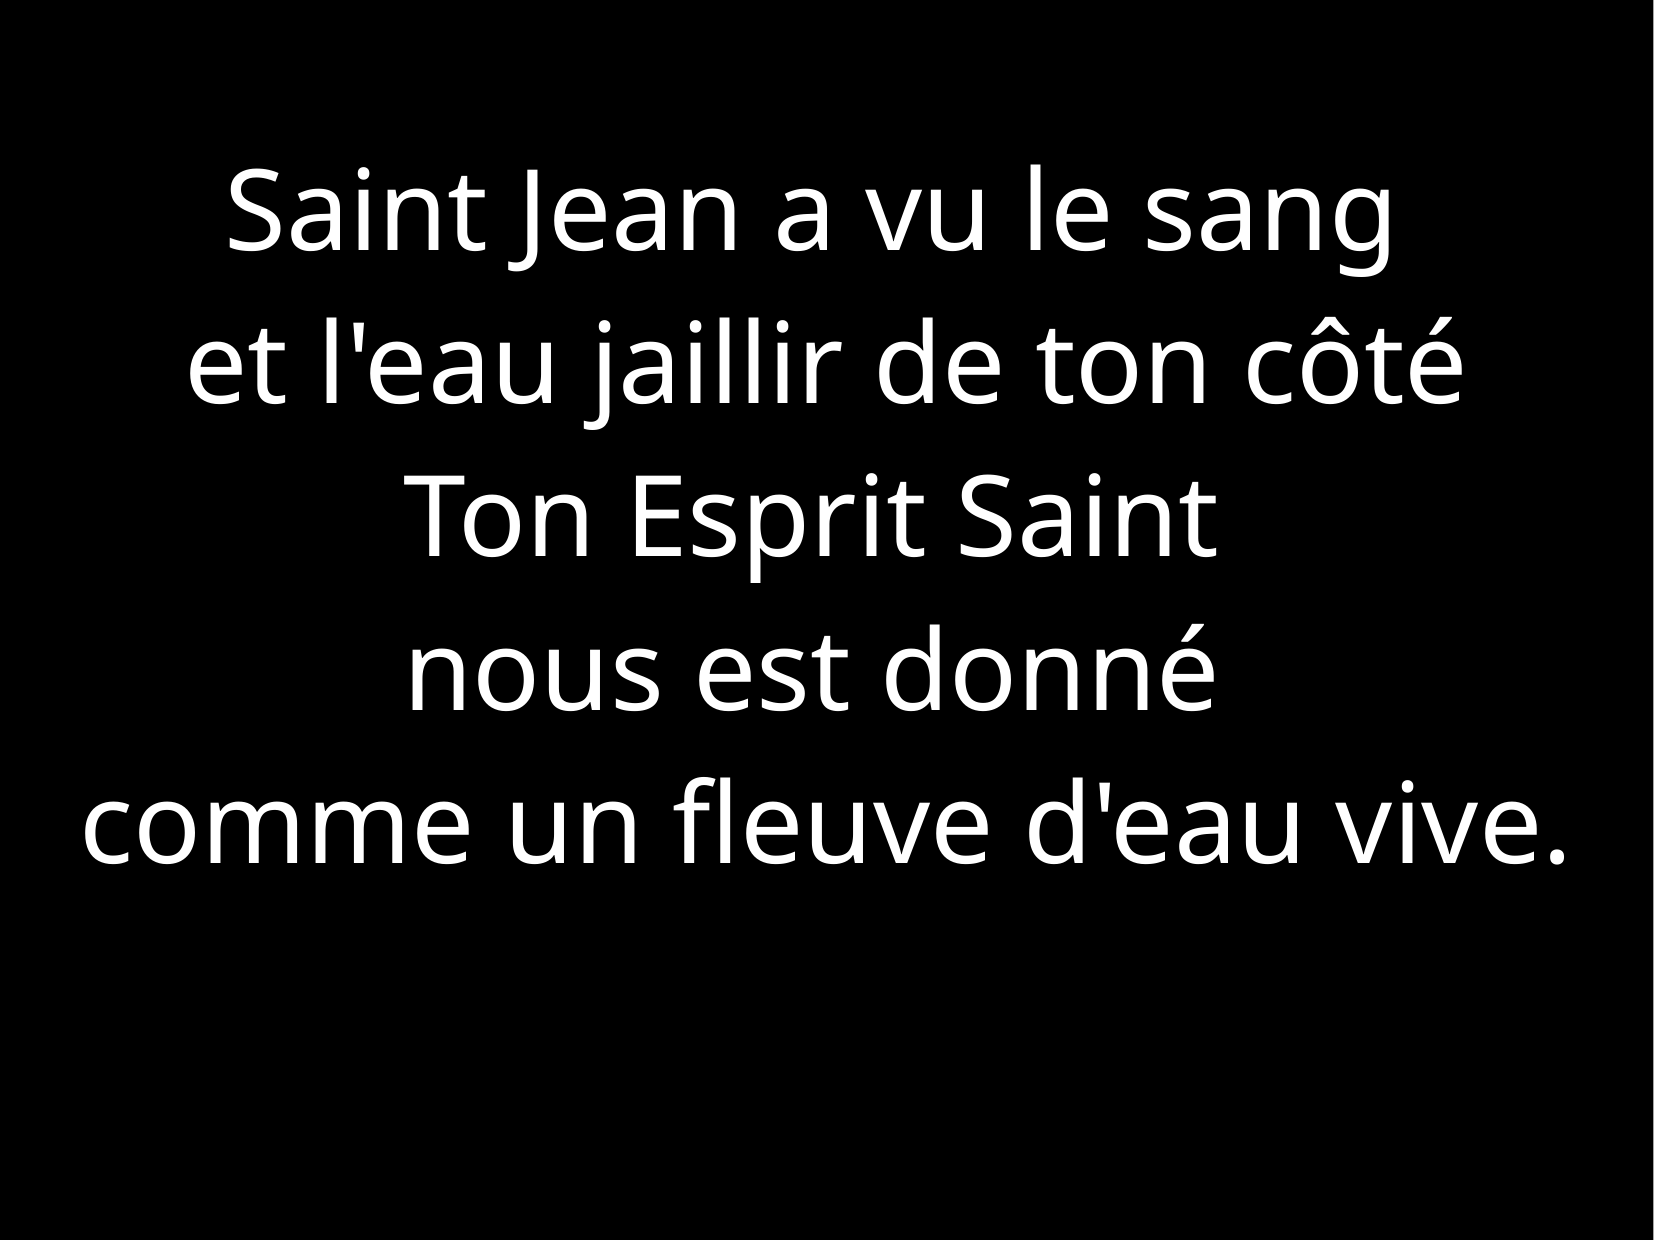

# Saint Jean a vu le sang
et l'eau jaillir de ton côté
Ton Esprit Saint
nous est donné
comme un fleuve d'eau vive.